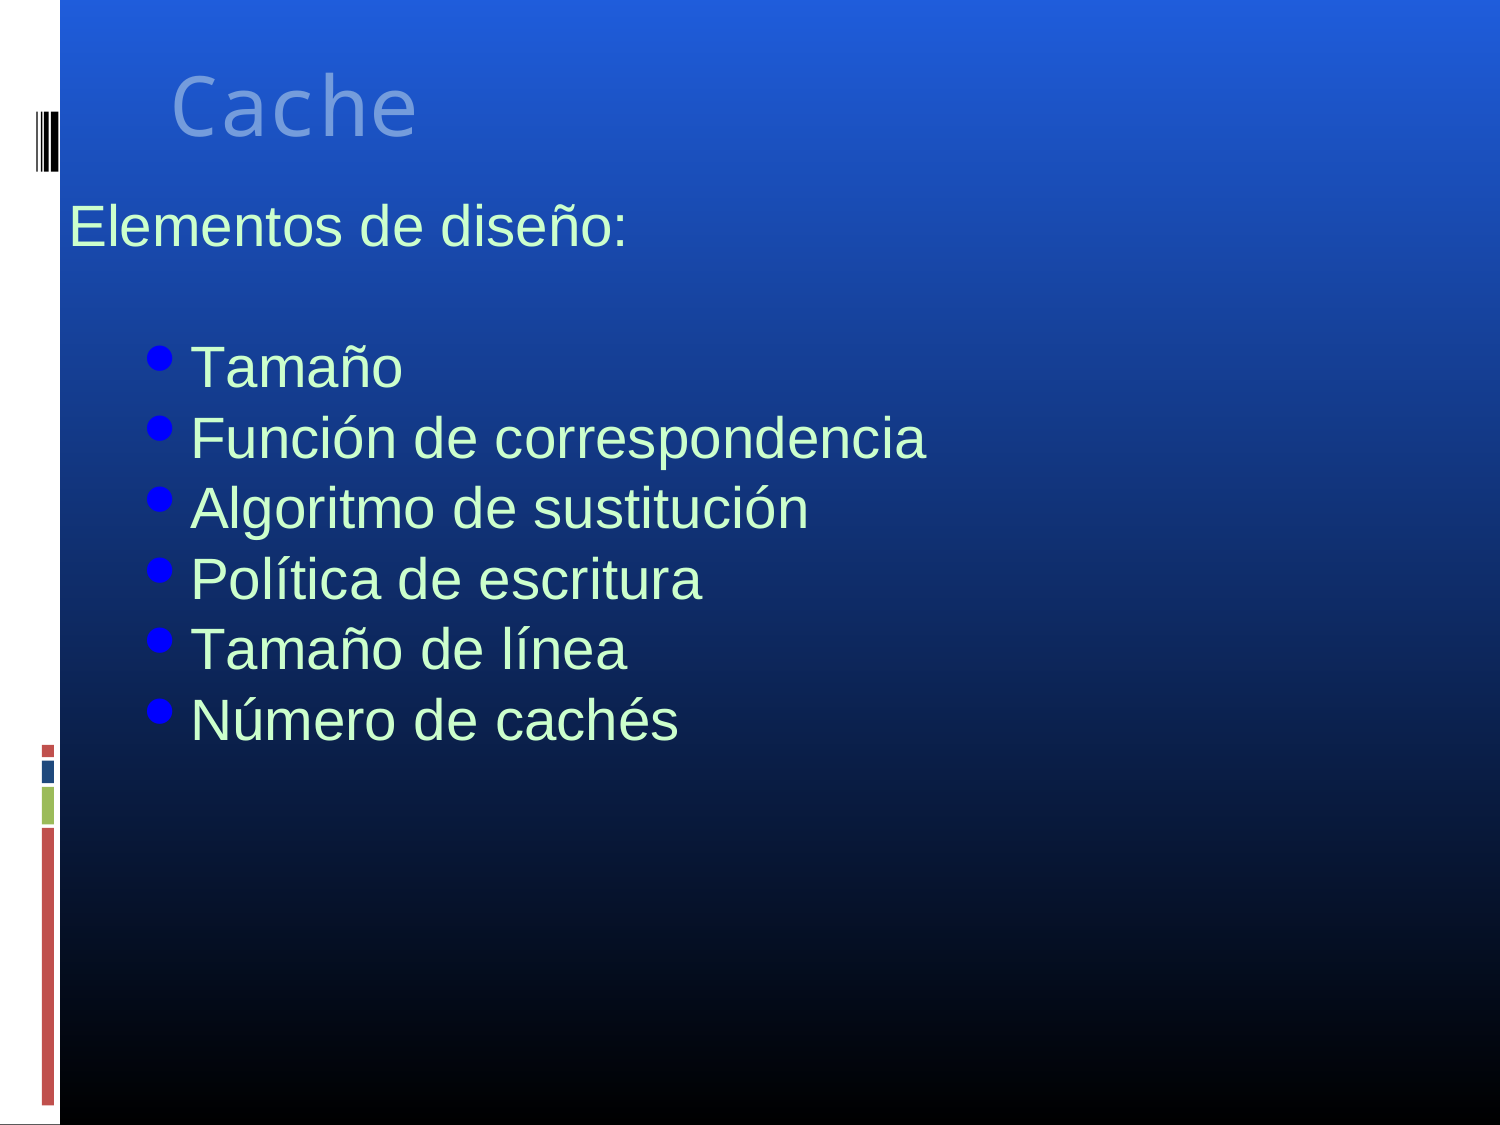

# Cache
Elementos de diseño:
Tamaño
Función de correspondencia
Algoritmo de sustitución
Política de escritura
Tamaño de línea
Número de cachés